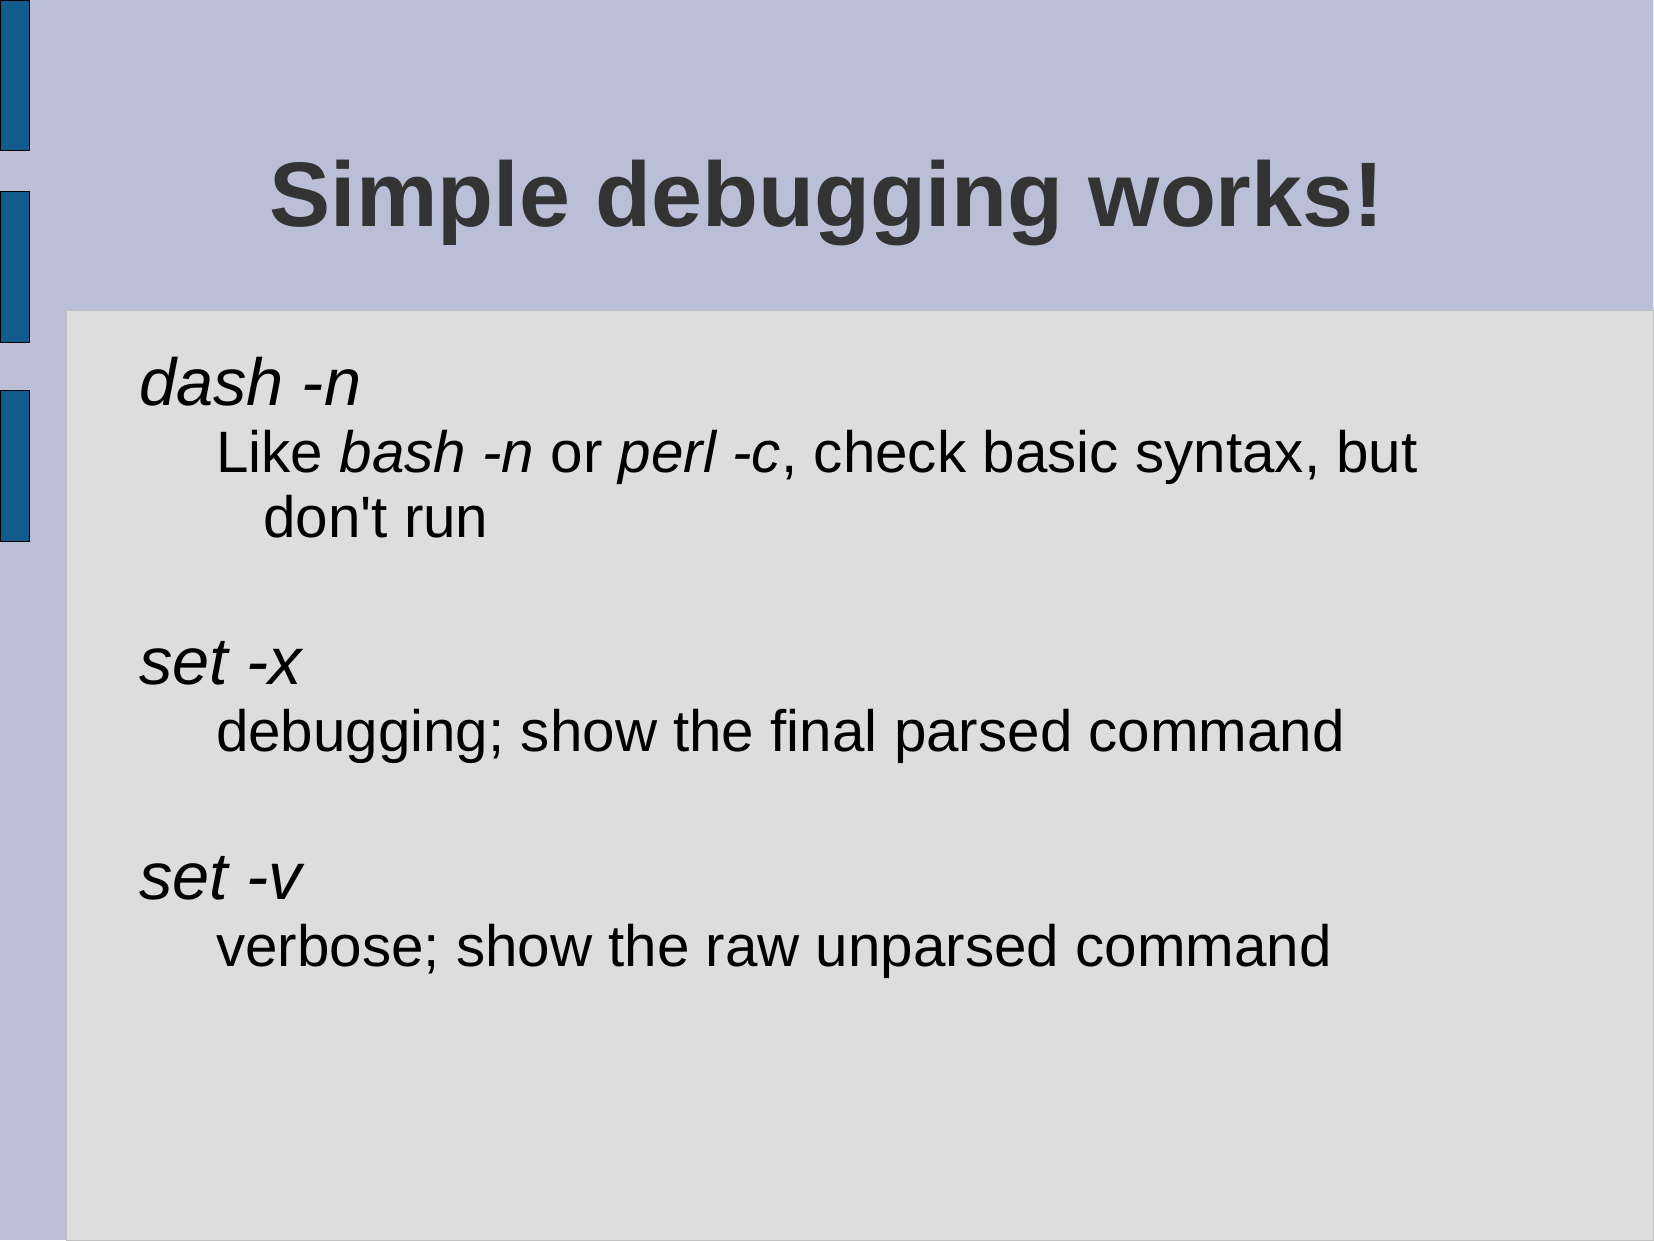

# Simple debugging works!
dash -n
Like bash -n or perl -c, check basic syntax, but don't run
set -x
debugging; show the final parsed command
set -v
verbose; show the raw unparsed command